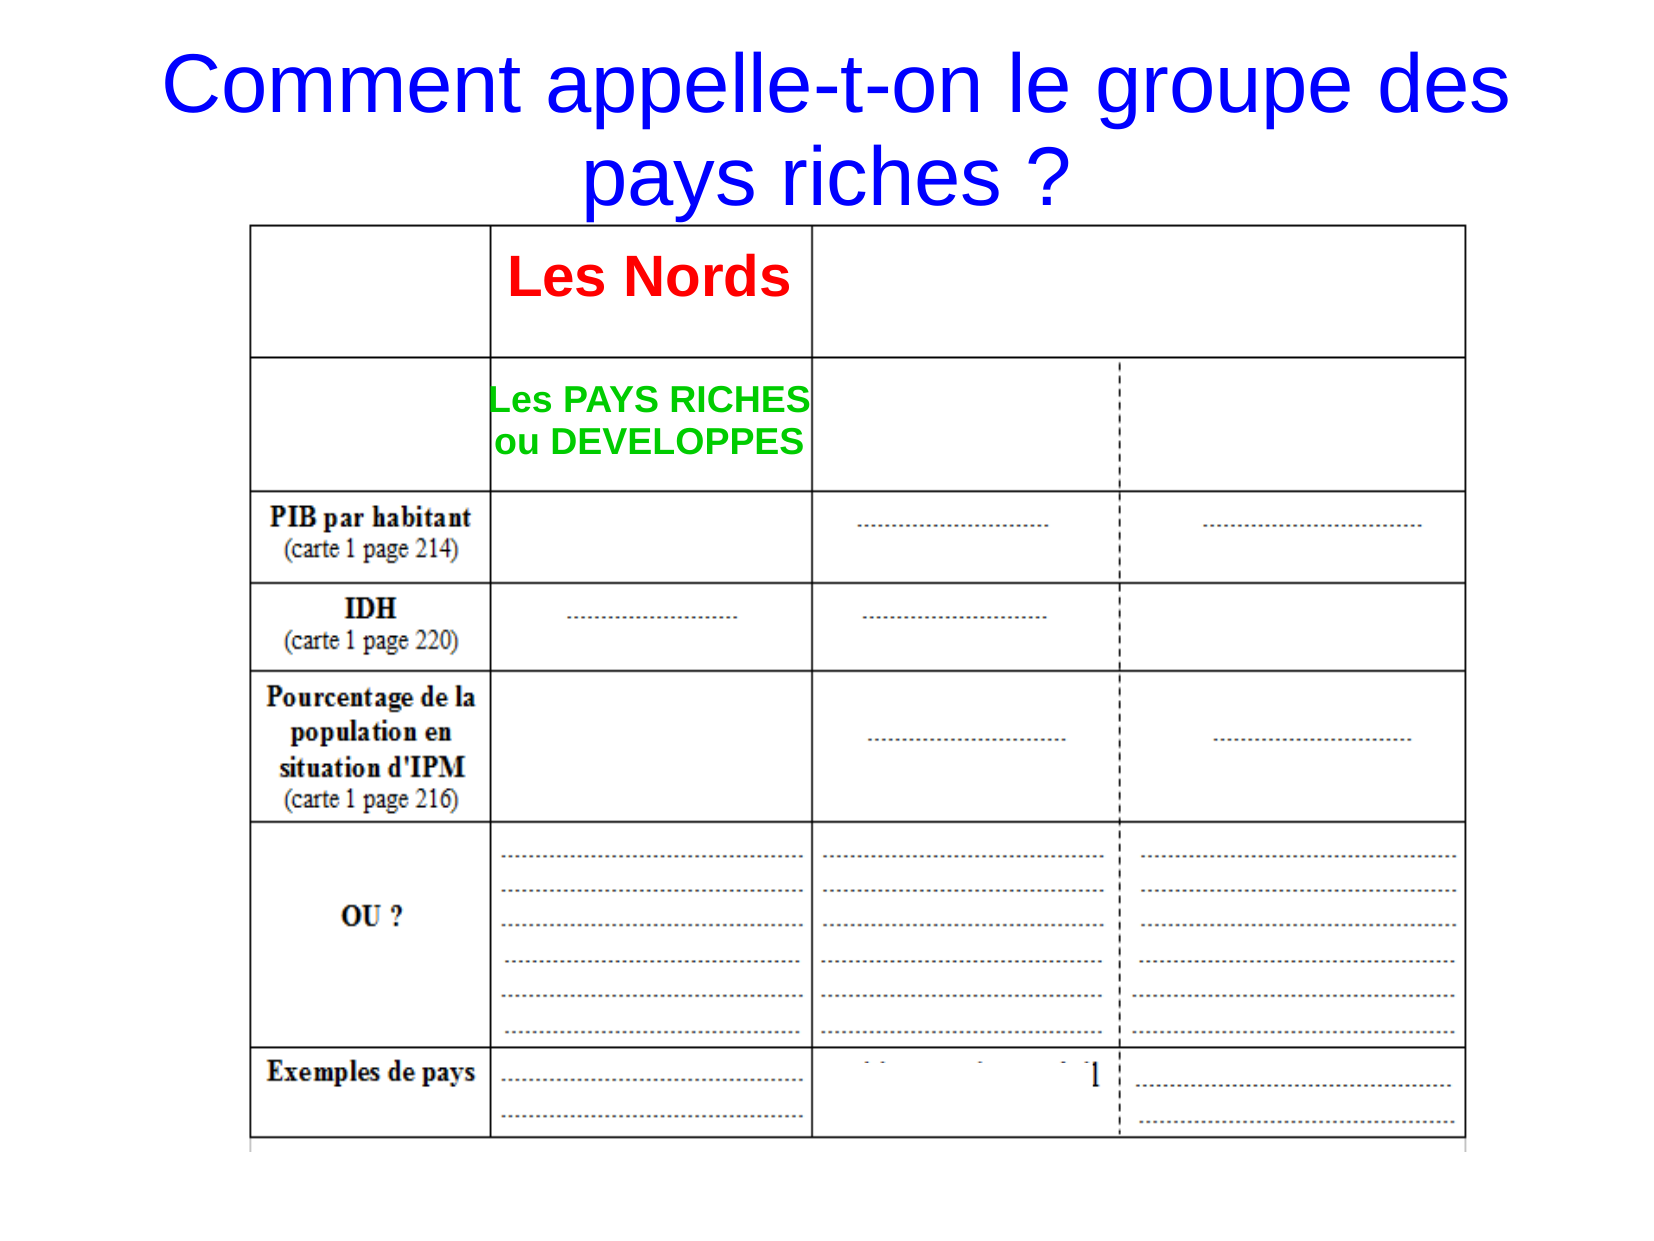

Comment appelle-t-on le groupe des pays riches ?
Les Nords
Les PAYS RICHES ou DEVELOPPES